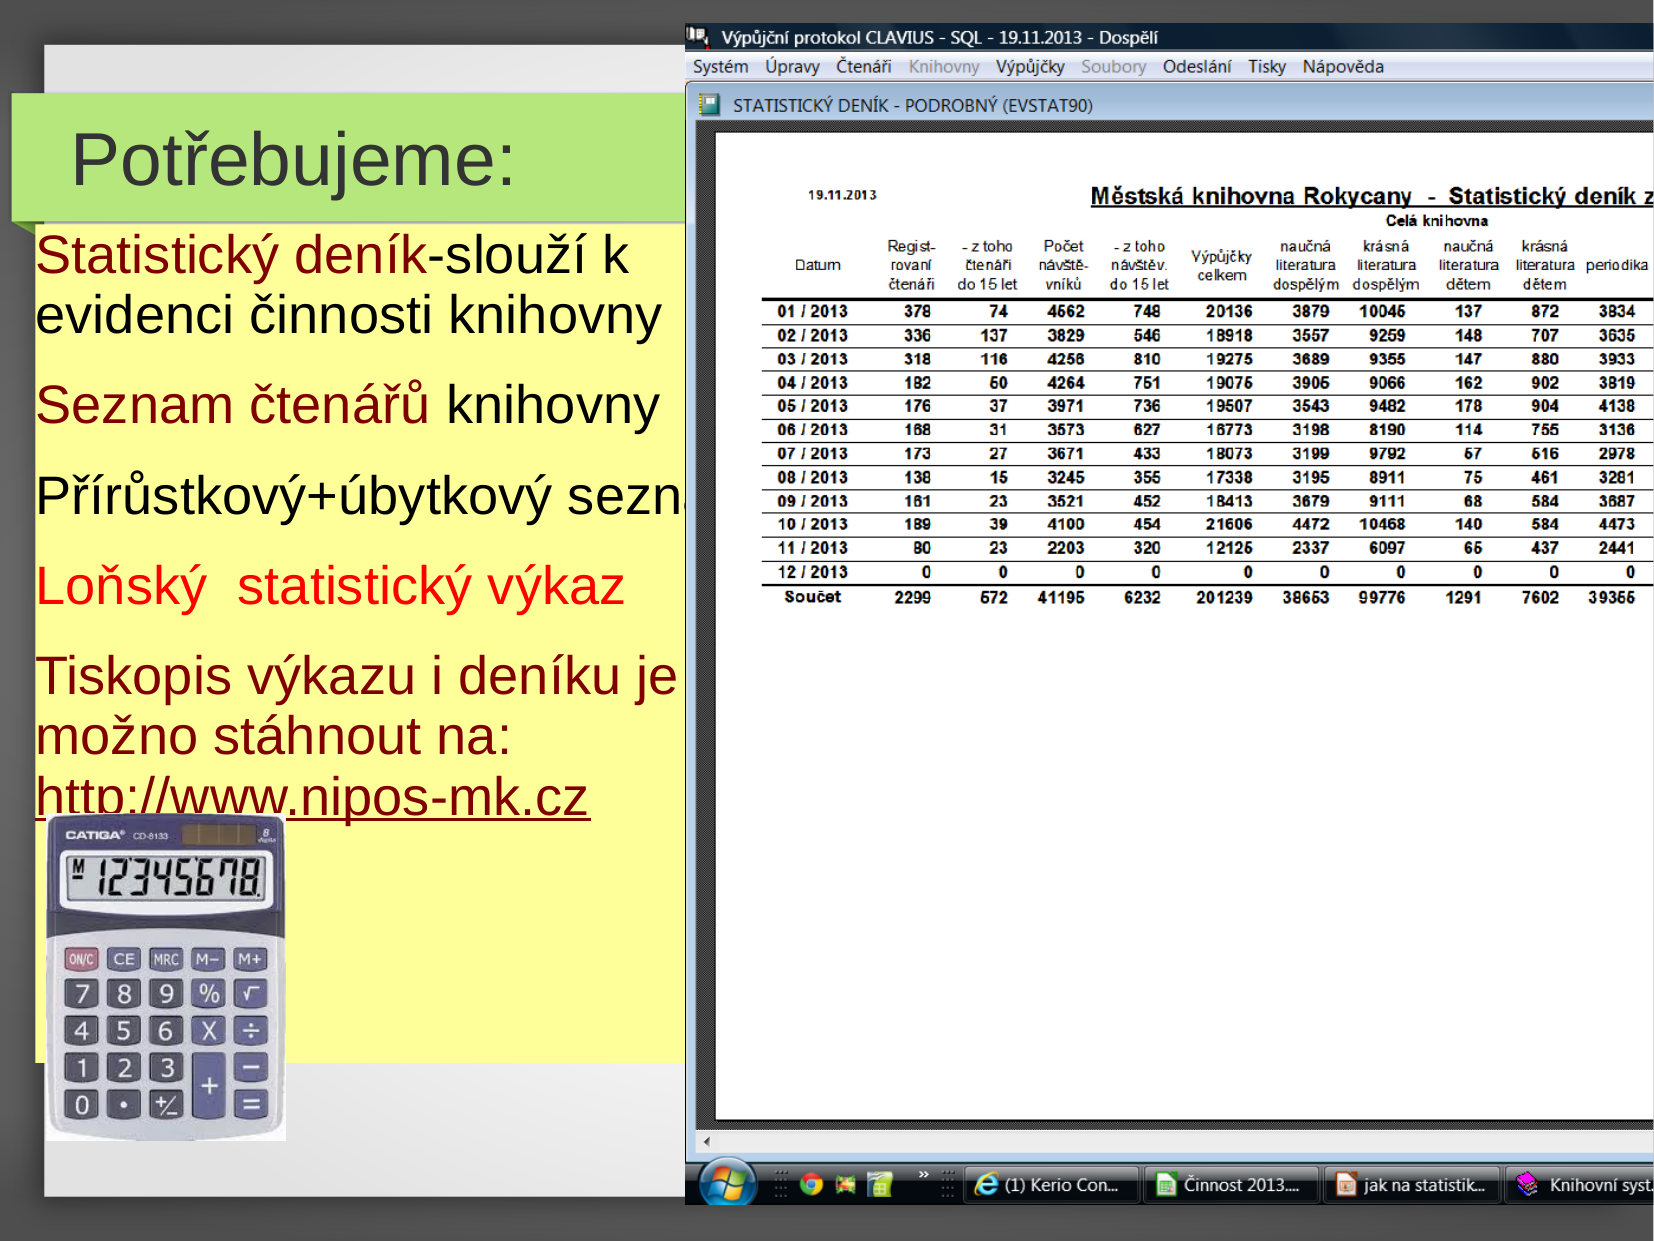

# Potřebujeme:
Statistický deník-slouží k evidenci činnosti knihovny
Seznam čtenářů knihovny
Přírůstkový+úbytkový seznam
Loňský statistický výkaz
Tiskopis výkazu i deníku je možno stáhnout na:
http://www.nipos-mk.cz